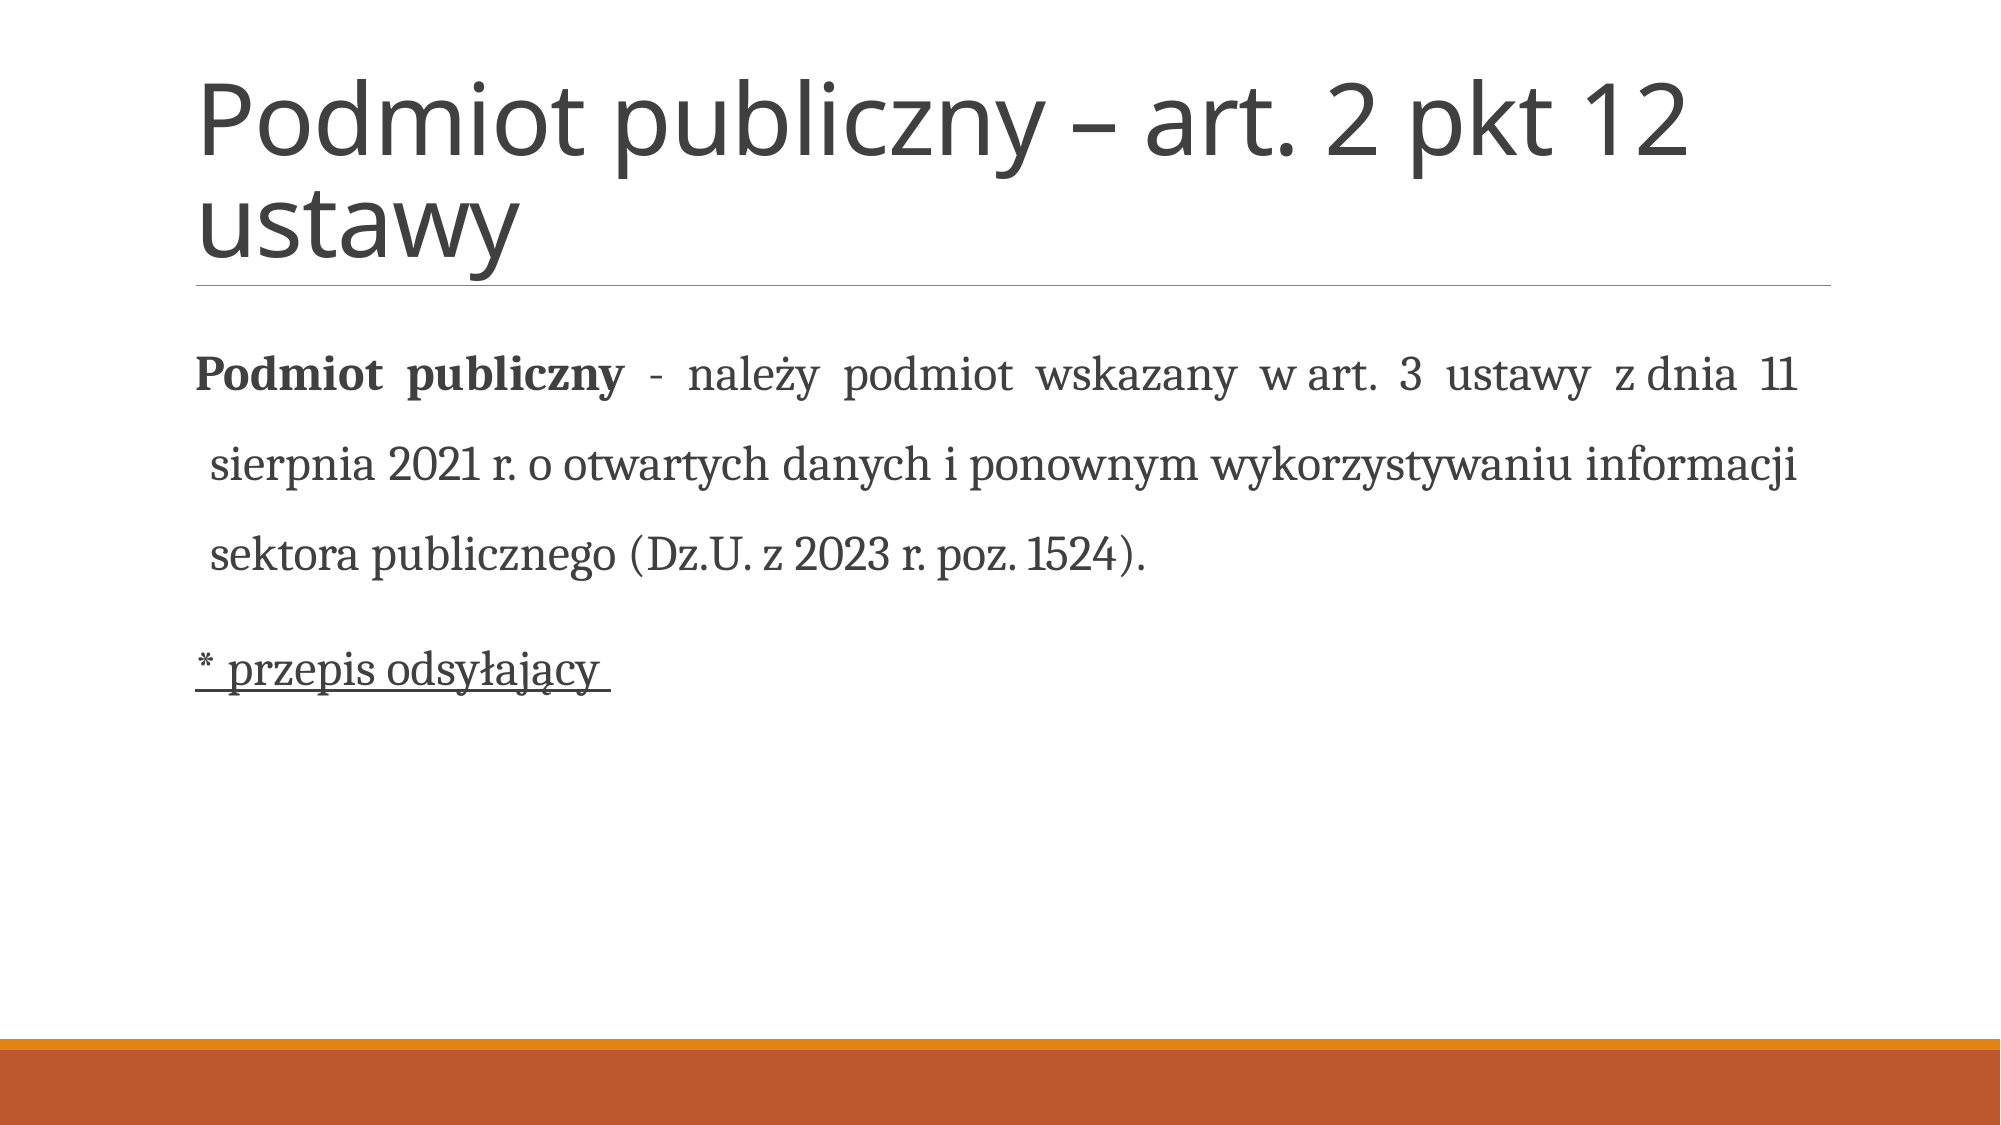

# Podmiot publiczny – art. 2 pkt 12 ustawy
Podmiot publiczny - należy podmiot wskazany w art. 3 ustawy z dnia 11 sierpnia 2021 r. o otwartych danych i ponownym wykorzystywaniu informacji sektora publicznego (Dz.U. z 2023 r. poz. 1524).
* przepis odsyłający